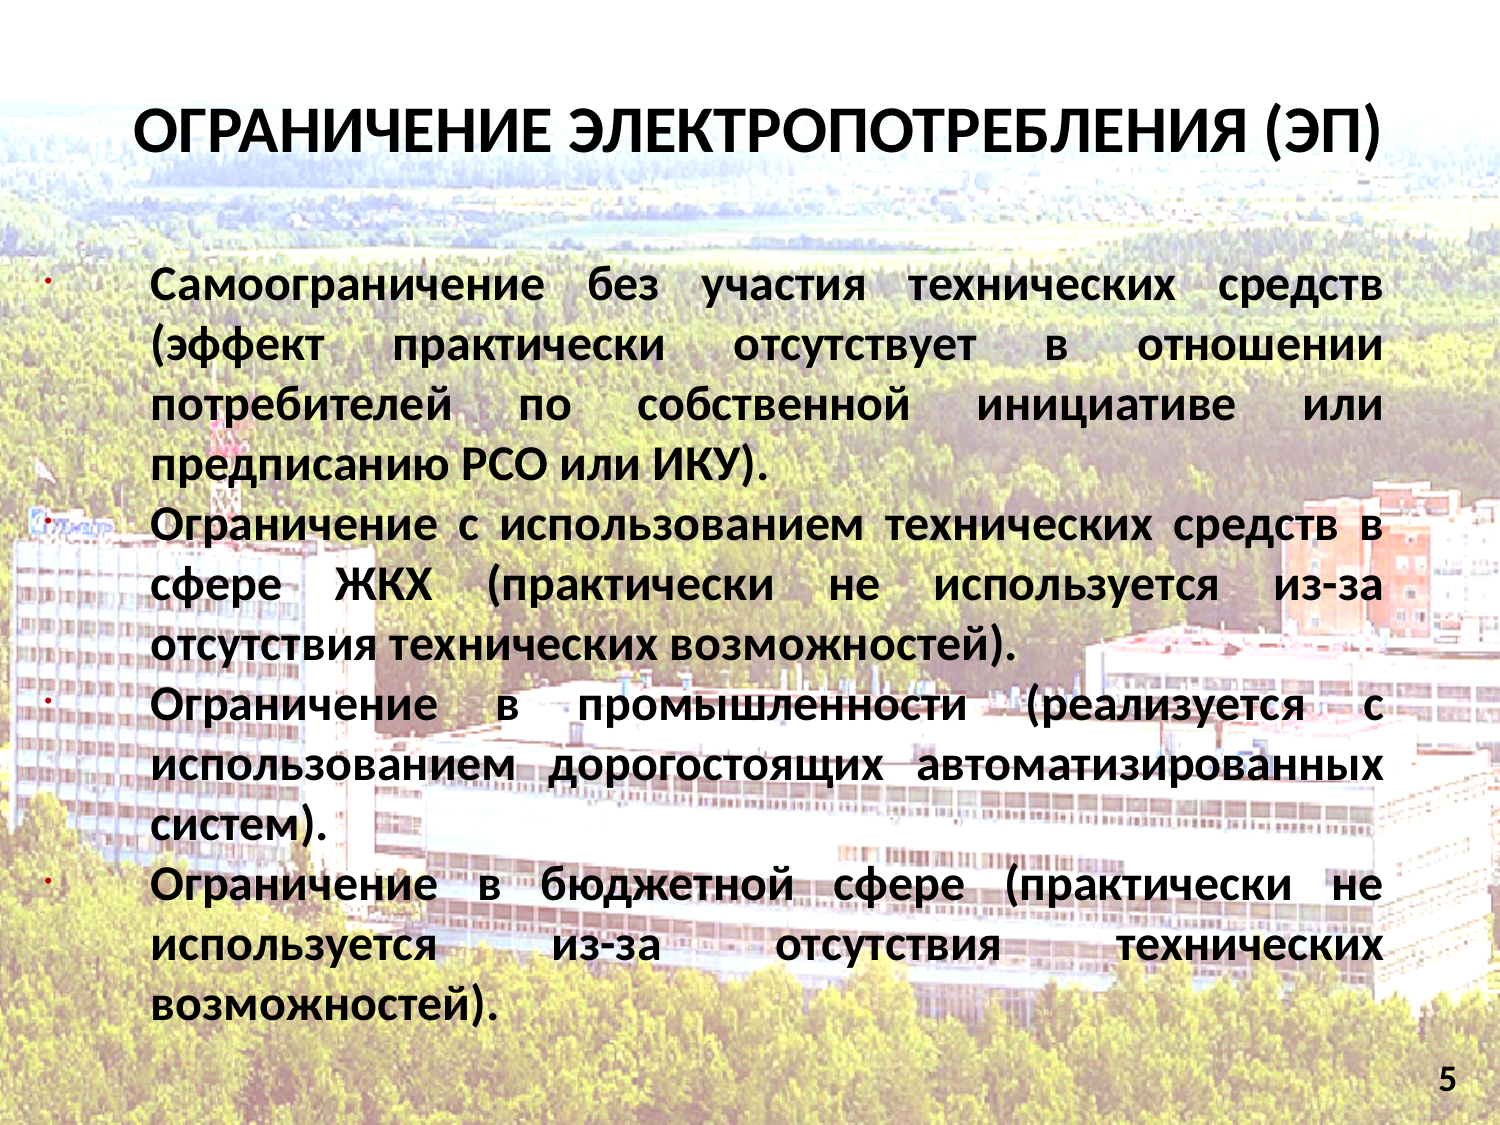

ОГРАНИЧЕНИЕ ЭЛЕКТРОПОТРЕБЛЕНИЯ (ЭП)
Самоограничение без участия технических средств (эффект практически отсутствует в отношении потребителей по собственной инициативе или предписанию РСО или ИКУ).
Ограничение с использованием технических средств в сфере ЖКХ (практически не используется из-за отсутствия технических возможностей).
Ограничение в промышленности (реализуется с использованием дорогостоящих автоматизированных систем).
Ограничение в бюджетной сфере (практически не используется из-за отсутствия технических возможностей).
5